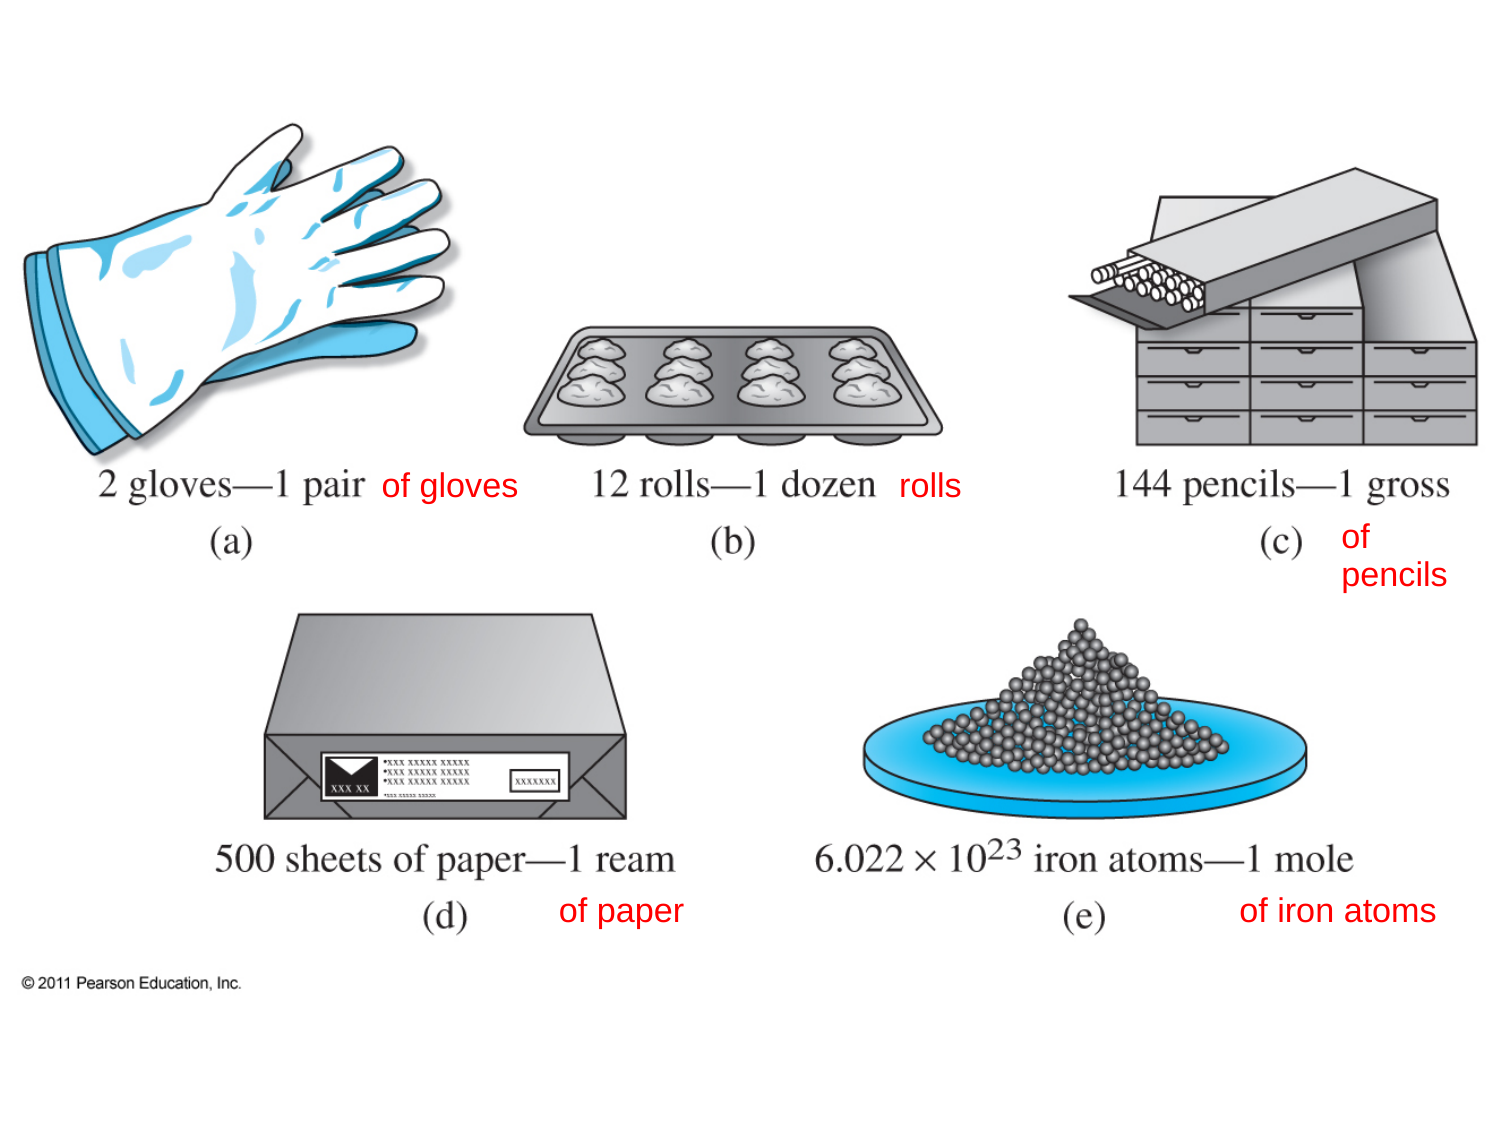

of gloves
rolls
of pencils
of paper
of iron atoms